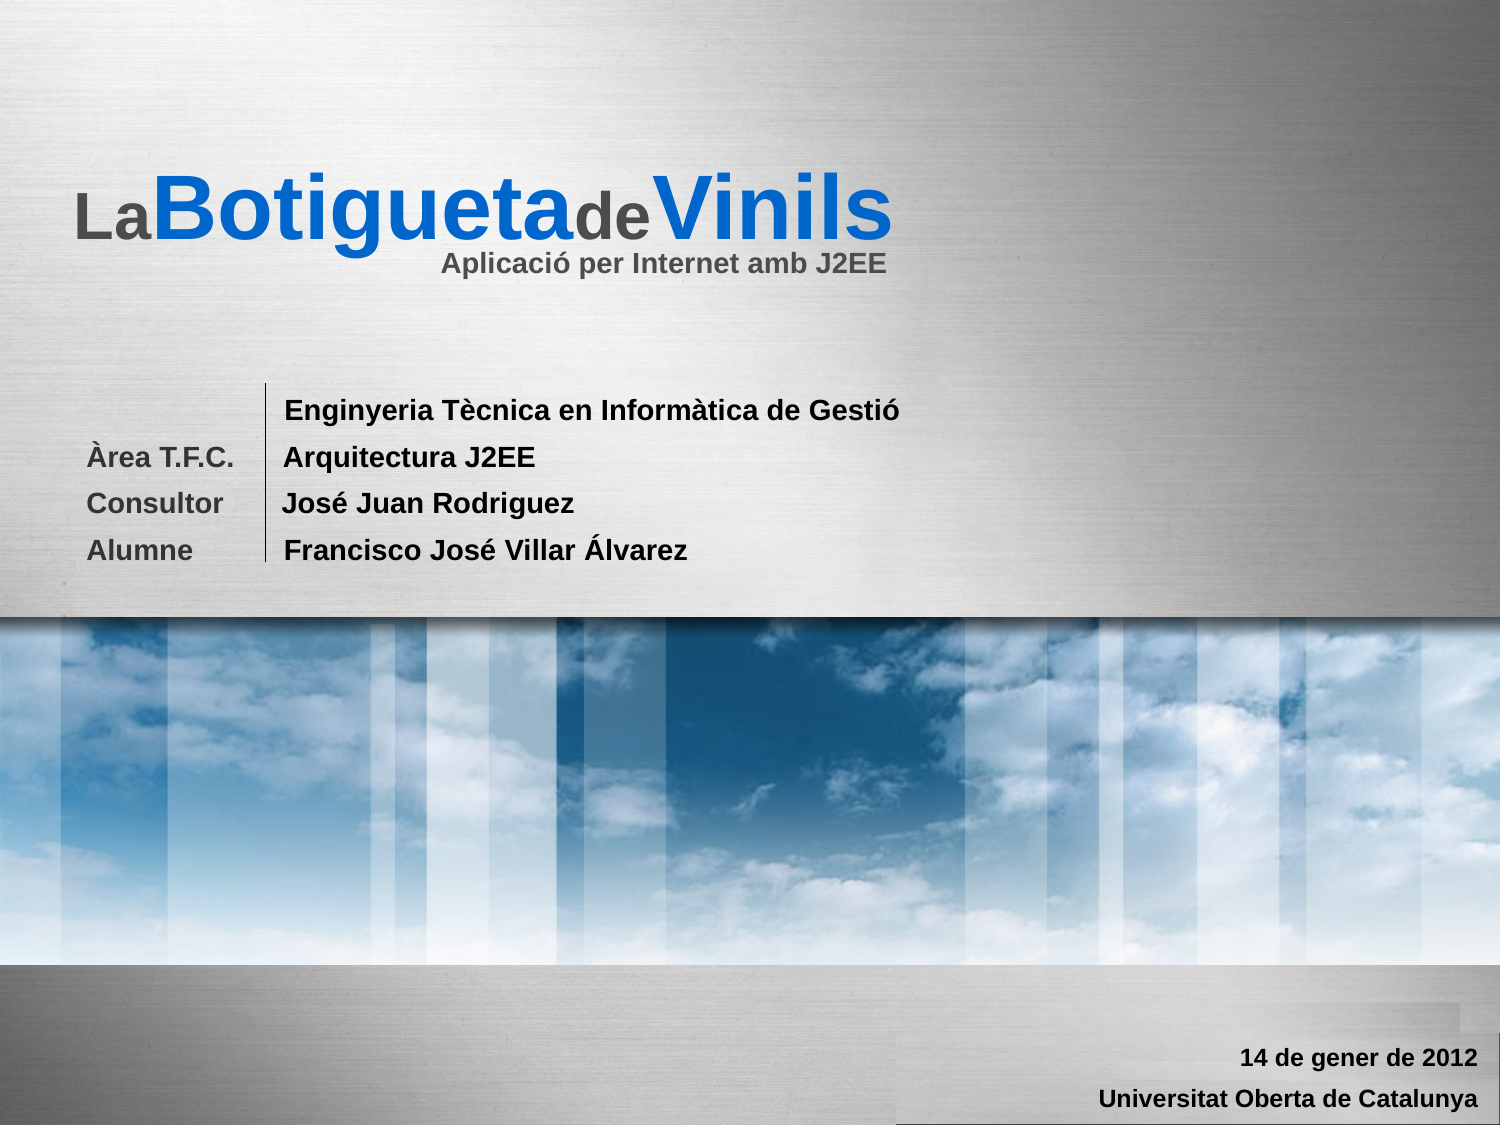

# LaBotiguetadeVinils
Aplicació per Internet amb J2EE
 Enginyeria Tècnica en Informàtica de Gestió
Àrea T.F.C. Arquitectura J2EE
Consultor José Juan Rodriguez
Alumne Francisco José Villar Álvarez
14 de gener de 2012
Universitat Oberta de Catalunya